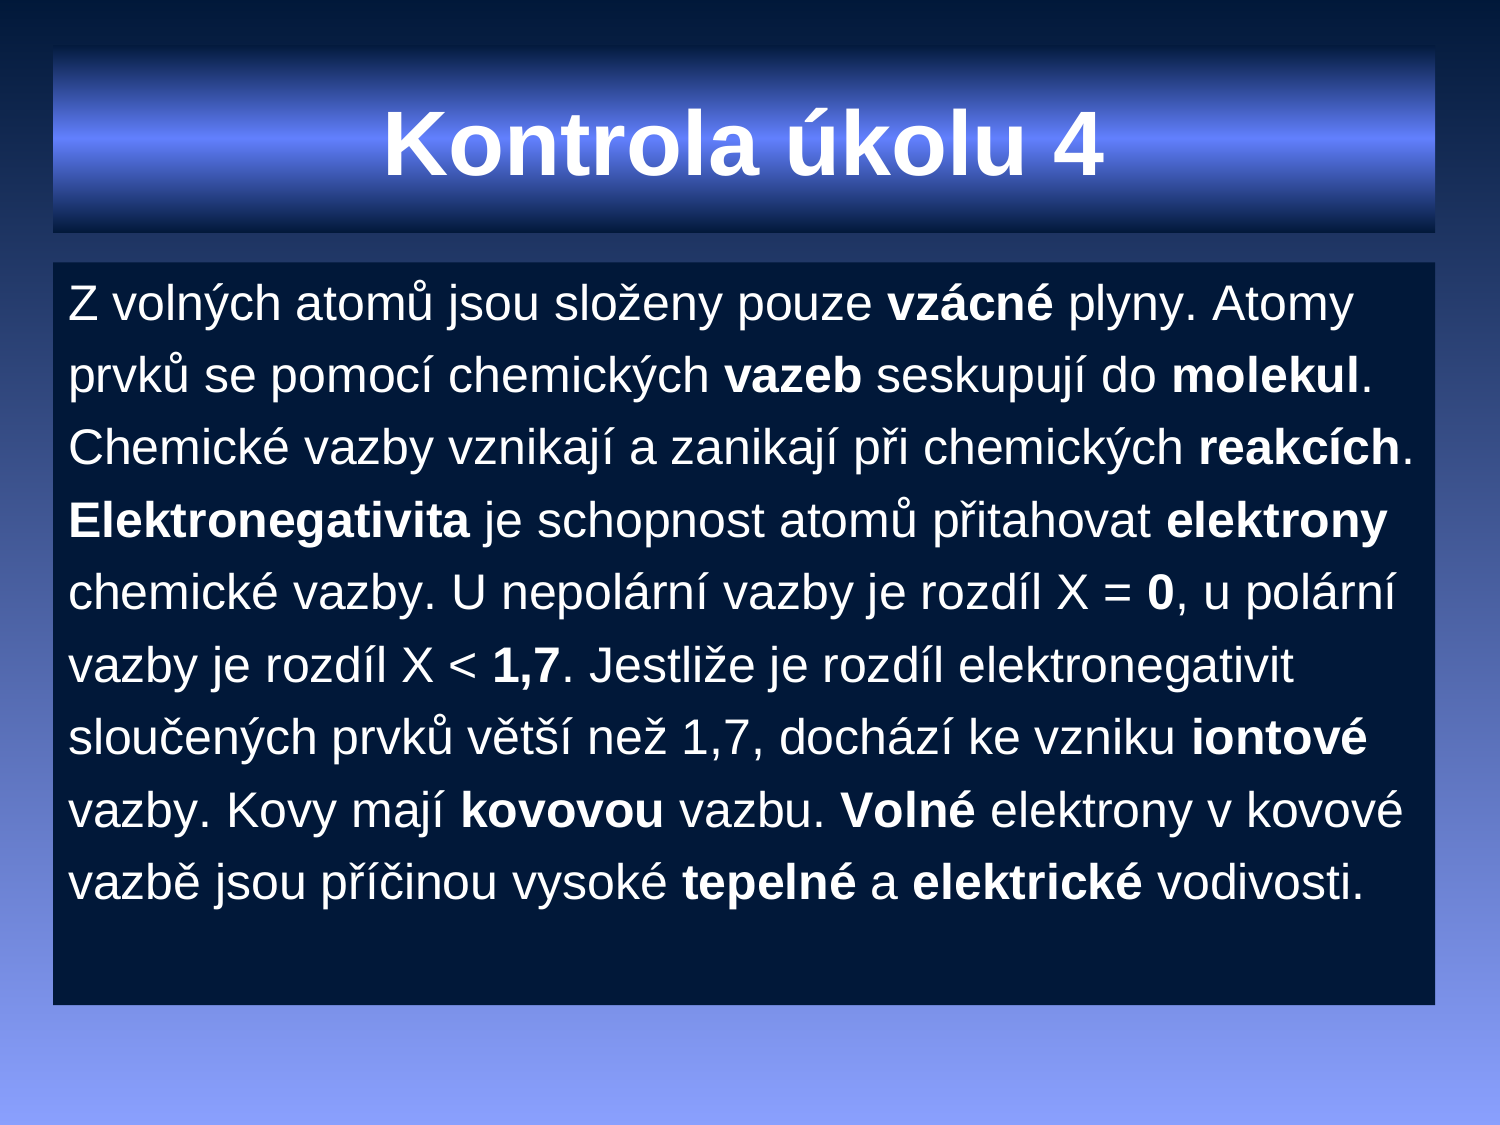

# Kontrola úkolu 4
Z volných atomů jsou složeny pouze vzácné plyny. Atomy
prvků se pomocí chemických vazeb seskupují do molekul.
Chemické vazby vznikají a zanikají při chemických reakcích.
Elektronegativita je schopnost atomů přitahovat elektrony
chemické vazby. U nepolární vazby je rozdíl X = 0, u polární
vazby je rozdíl X < 1,7. Jestliže je rozdíl elektronegativit
sloučených prvků větší než 1,7, dochází ke vzniku iontové
vazby. Kovy mají kovovou vazbu. Volné elektrony v kovové
vazbě jsou příčinou vysoké tepelné a elektrické vodivosti.